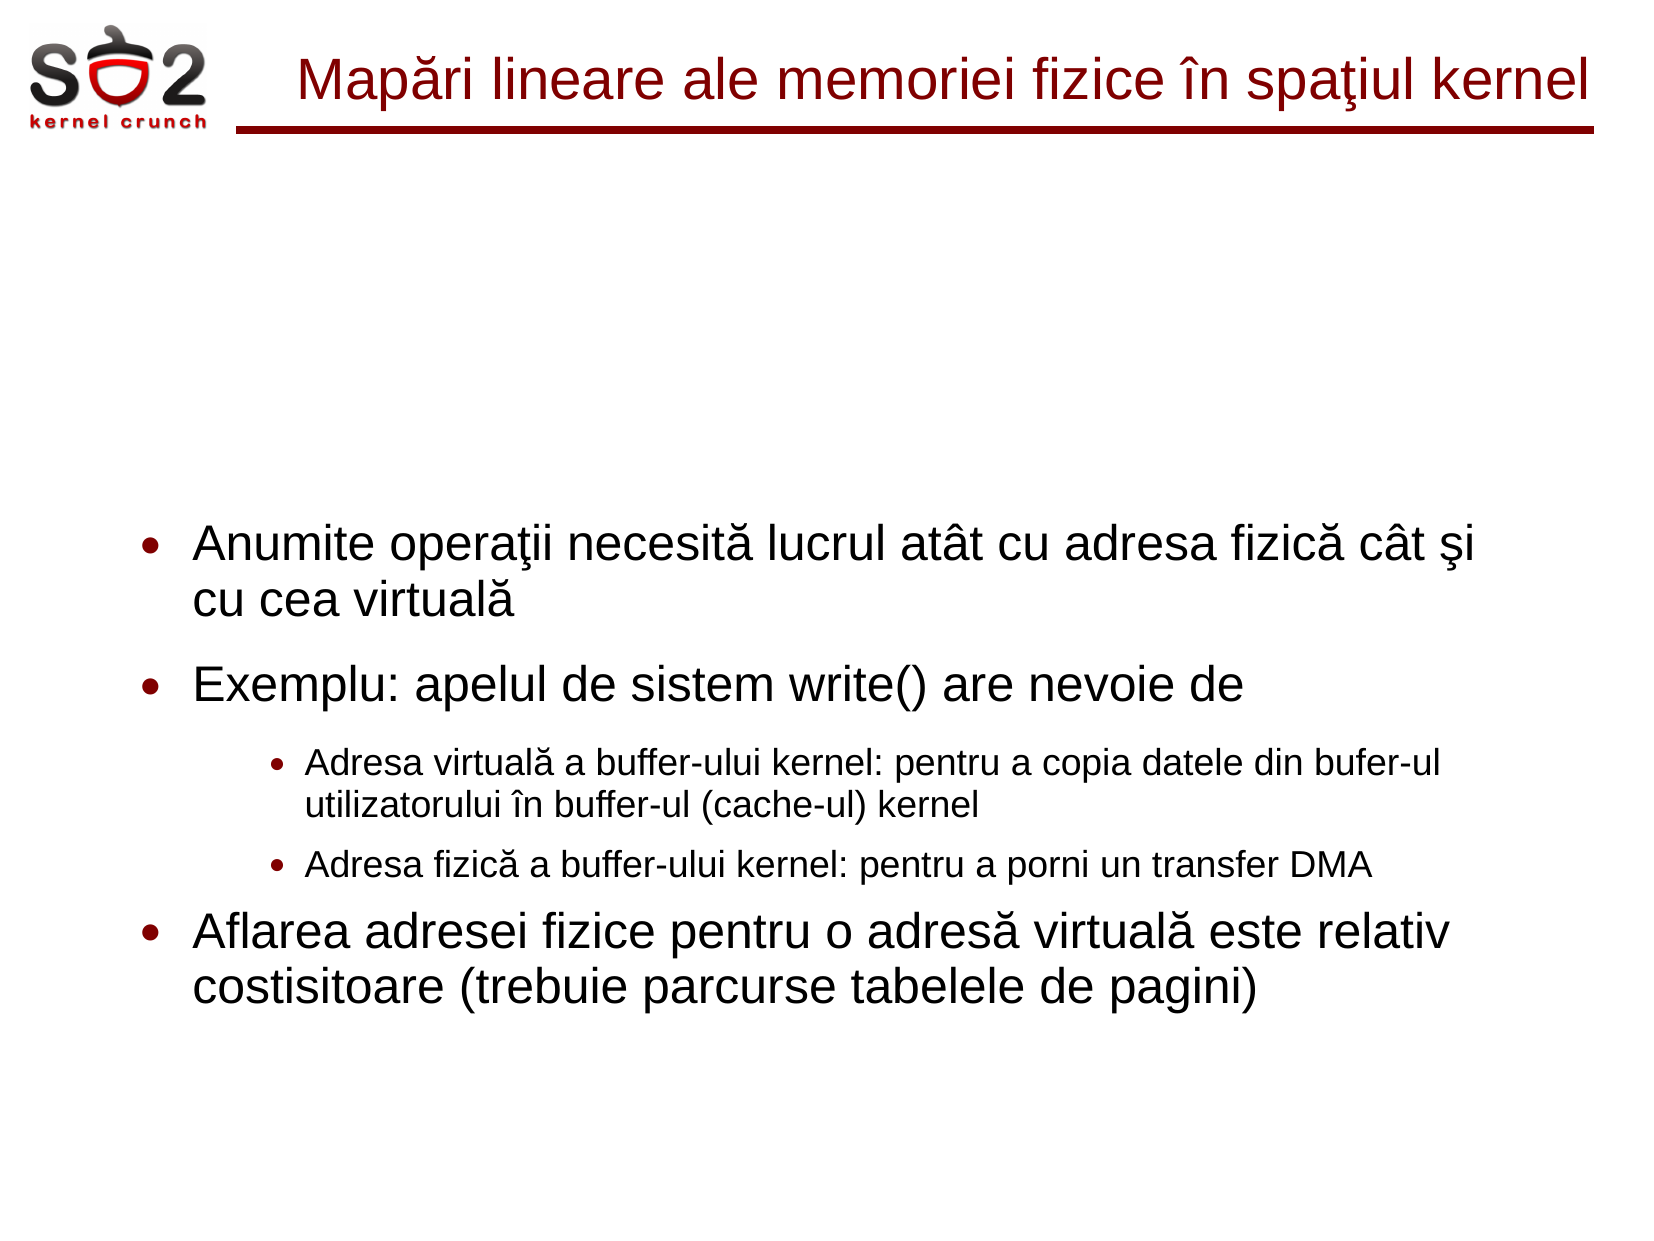

# Mapări lineare ale memoriei fizice în spaţiul kernel
Anumite operaţii necesită lucrul atât cu adresa fizică cât şi cu cea virtuală
Exemplu: apelul de sistem write() are nevoie de
Adresa virtuală a buffer-ului kernel: pentru a copia datele din bufer-ul utilizatorului în buffer-ul (cache-ul) kernel
Adresa fizică a buffer-ului kernel: pentru a porni un transfer DMA
Aflarea adresei fizice pentru o adresă virtuală este relativ costisitoare (trebuie parcurse tabelele de pagini)